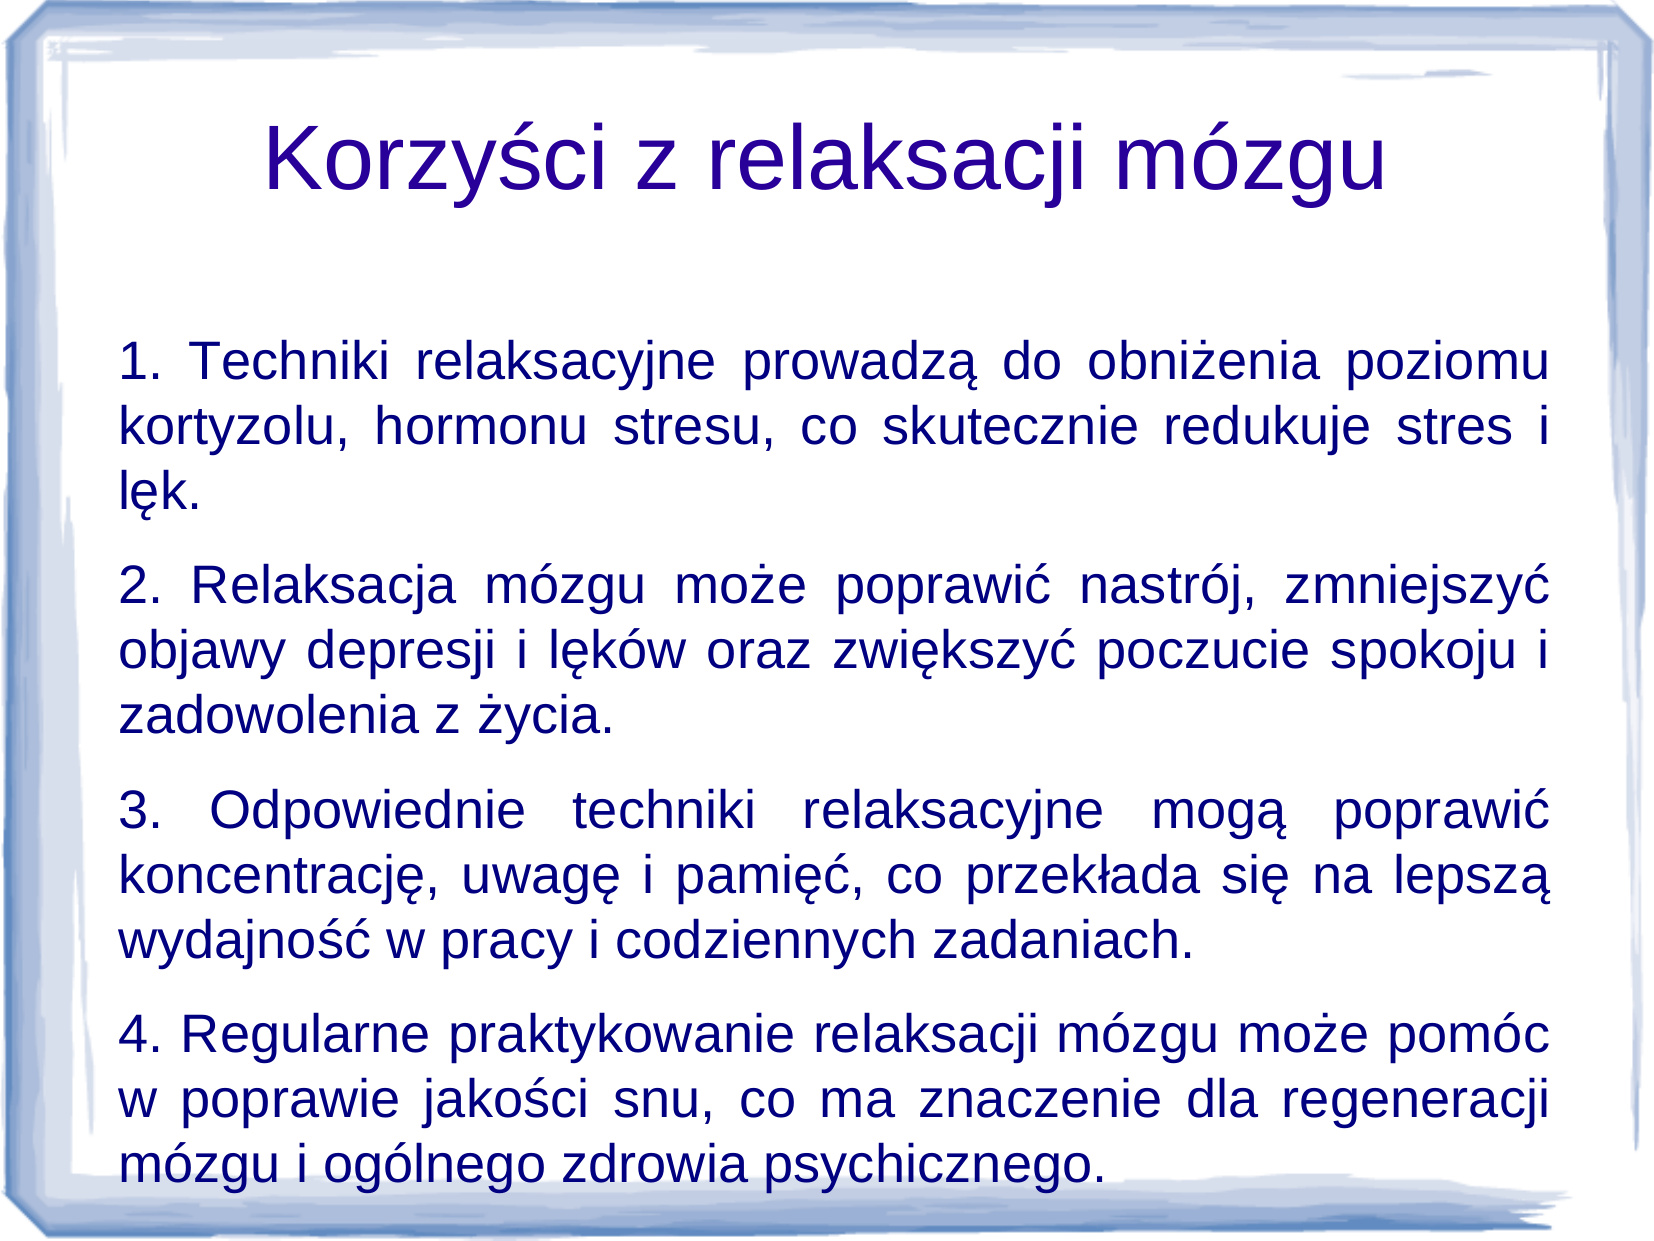

# Korzyści z relaksacji mózgu
1. Techniki relaksacyjne prowadzą do obniżenia poziomu kortyzolu, hormonu stresu, co skutecznie redukuje stres i lęk.
2. Relaksacja mózgu może poprawić nastrój, zmniejszyć objawy depresji i lęków oraz zwiększyć poczucie spokoju i zadowolenia z życia.
3. Odpowiednie techniki relaksacyjne mogą poprawić koncentrację, uwagę i pamięć, co przekłada się na lepszą wydajność w pracy i codziennych zadaniach.
4. Regularne praktykowanie relaksacji mózgu może pomóc w poprawie jakości snu, co ma znaczenie dla regeneracji mózgu i ogólnego zdrowia psychicznego.